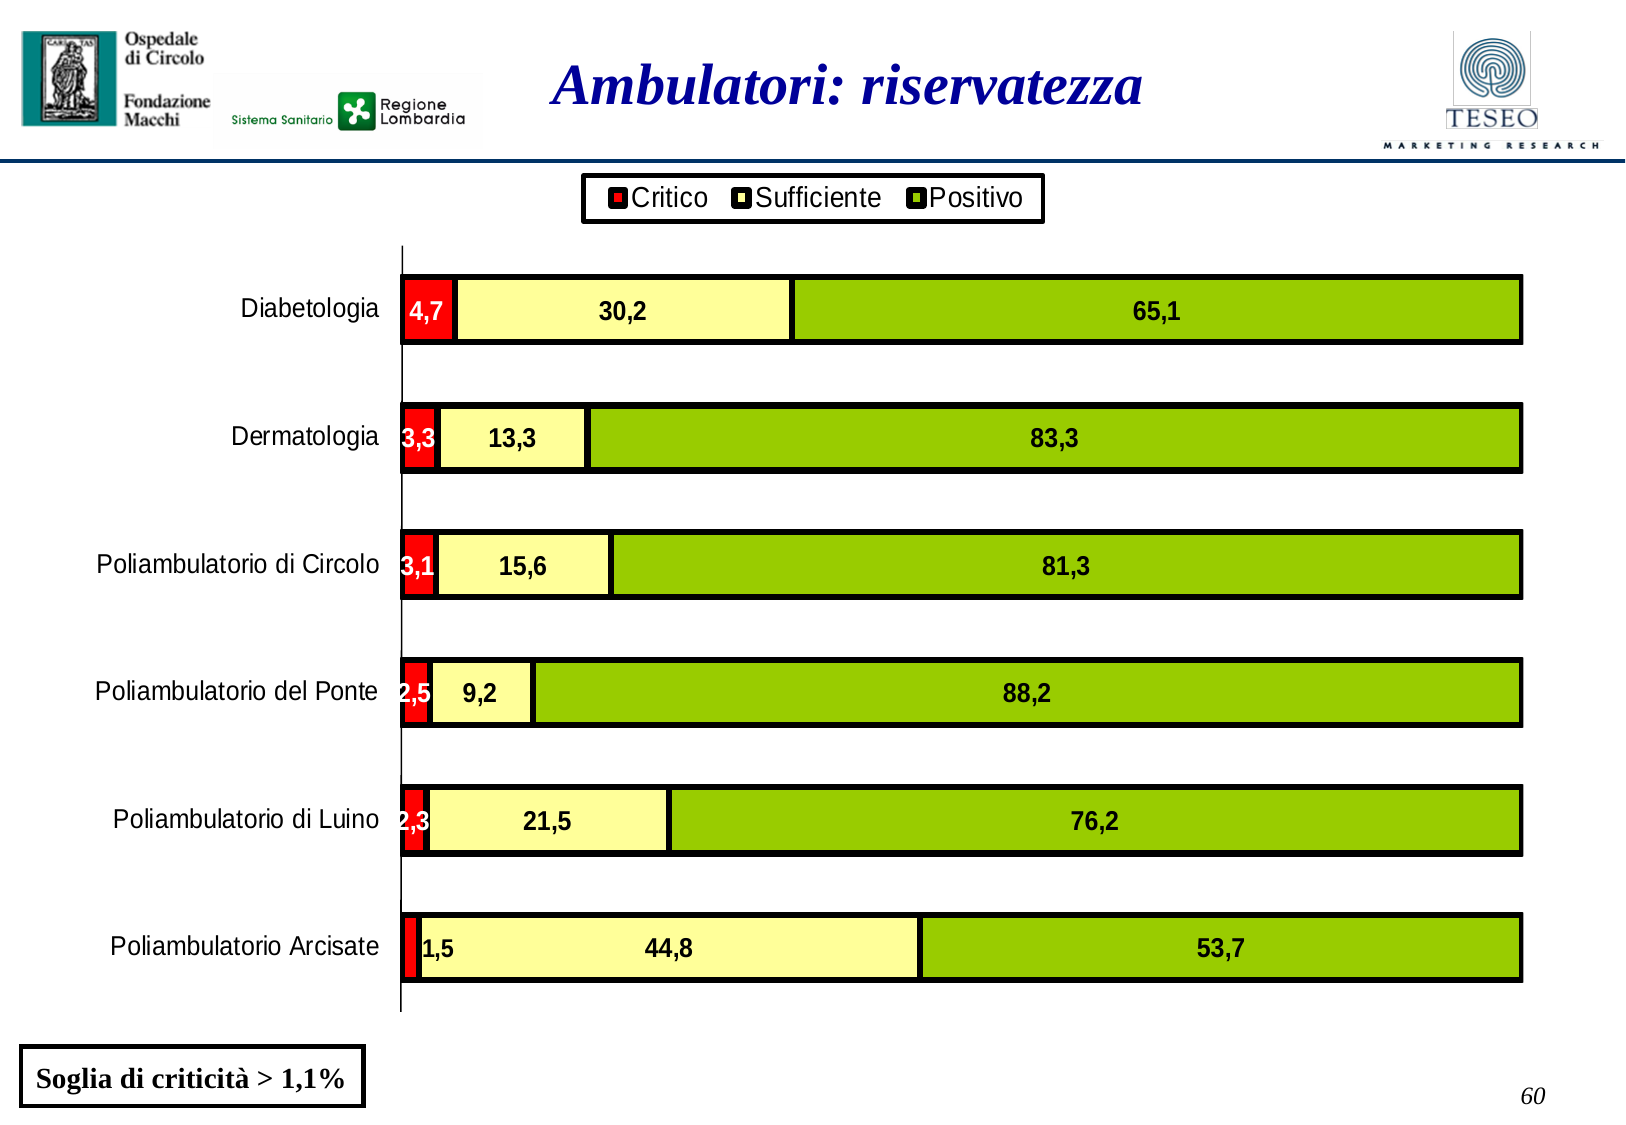

Ambulatori: riservatezza
Soglia di criticità > 1,1%